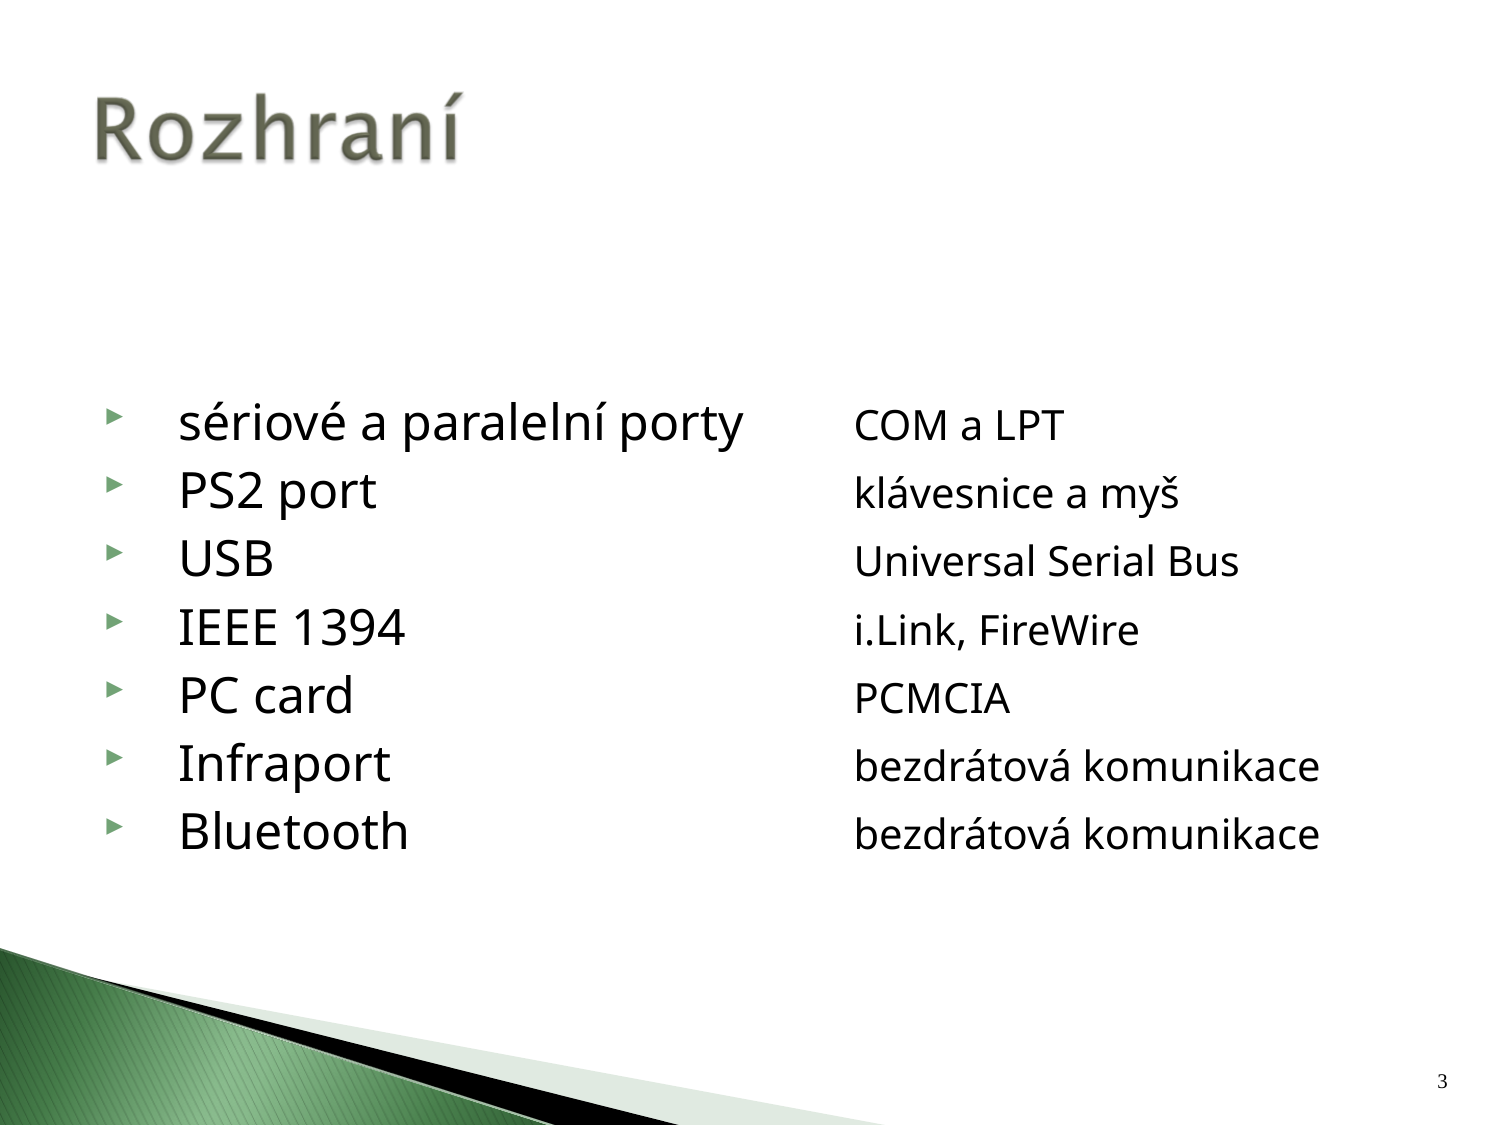

# sériové a paralelní porty 	COM a LPT
PS2 port				klávesnice a myš
USB				Universal Serial Bus
IEEE 1394			i.Link, FireWire
PC card				PCMCIA
Infraport 			bezdrátová komunikace
Bluetooth 			bezdrátová komunikace